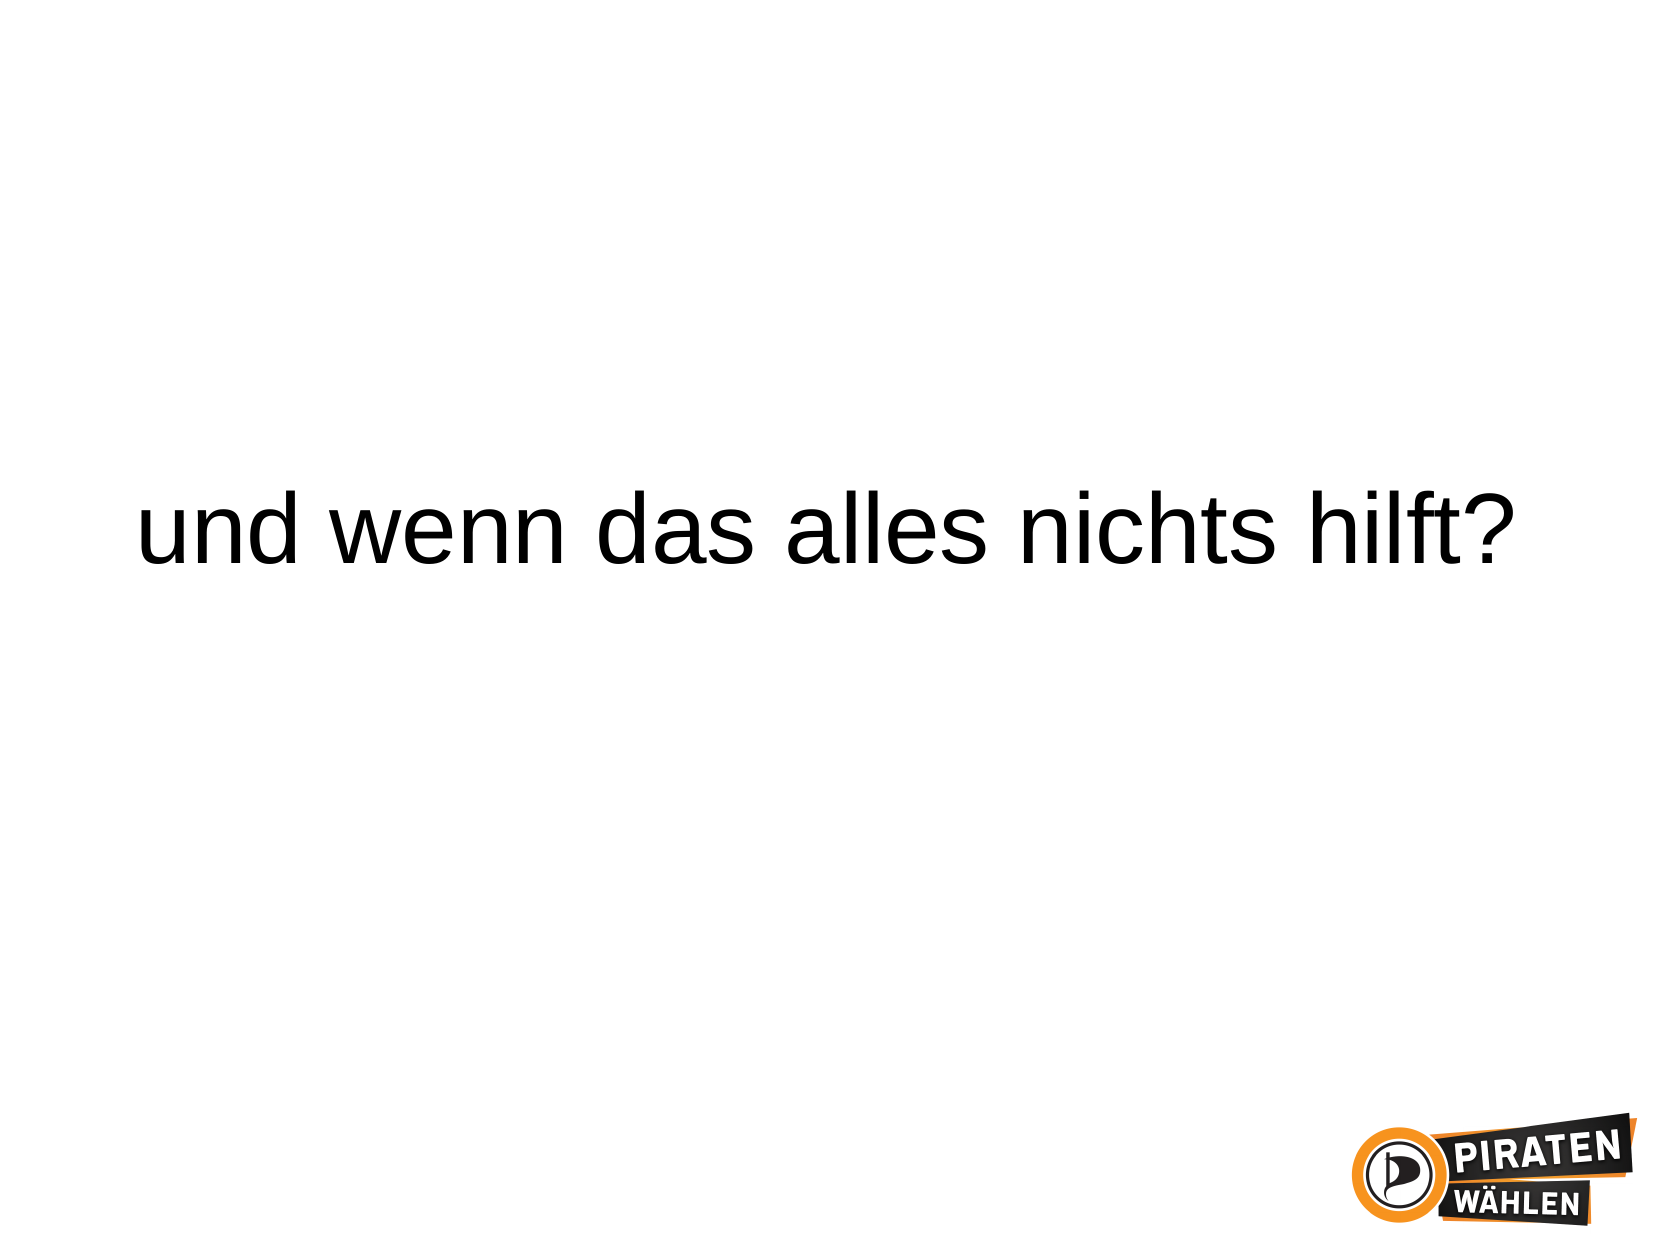

# und wenn das alles nichts hilft?